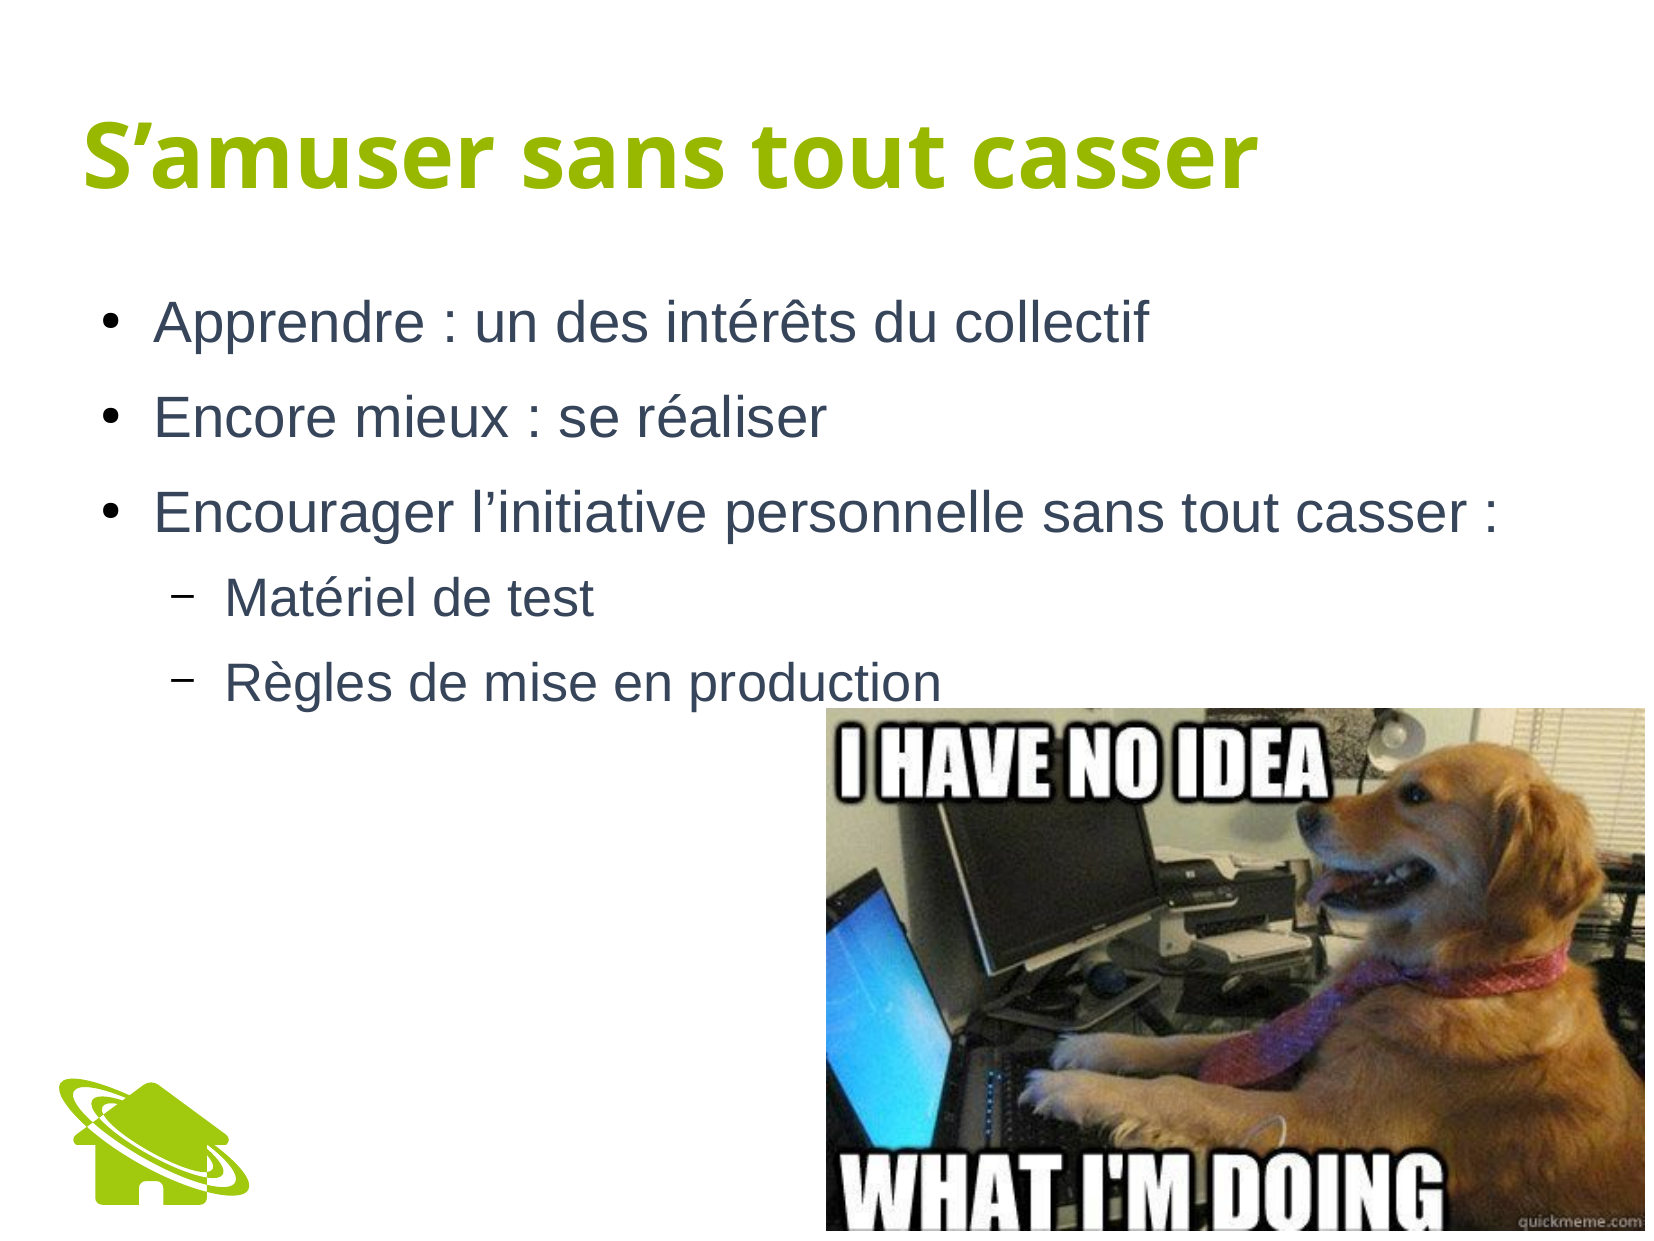

# S’amuser sans tout casser
Apprendre : un des intérêts du collectif
Encore mieux : se réaliser
Encourager l’initiative personnelle sans tout casser :
Matériel de test
Règles de mise en production
52